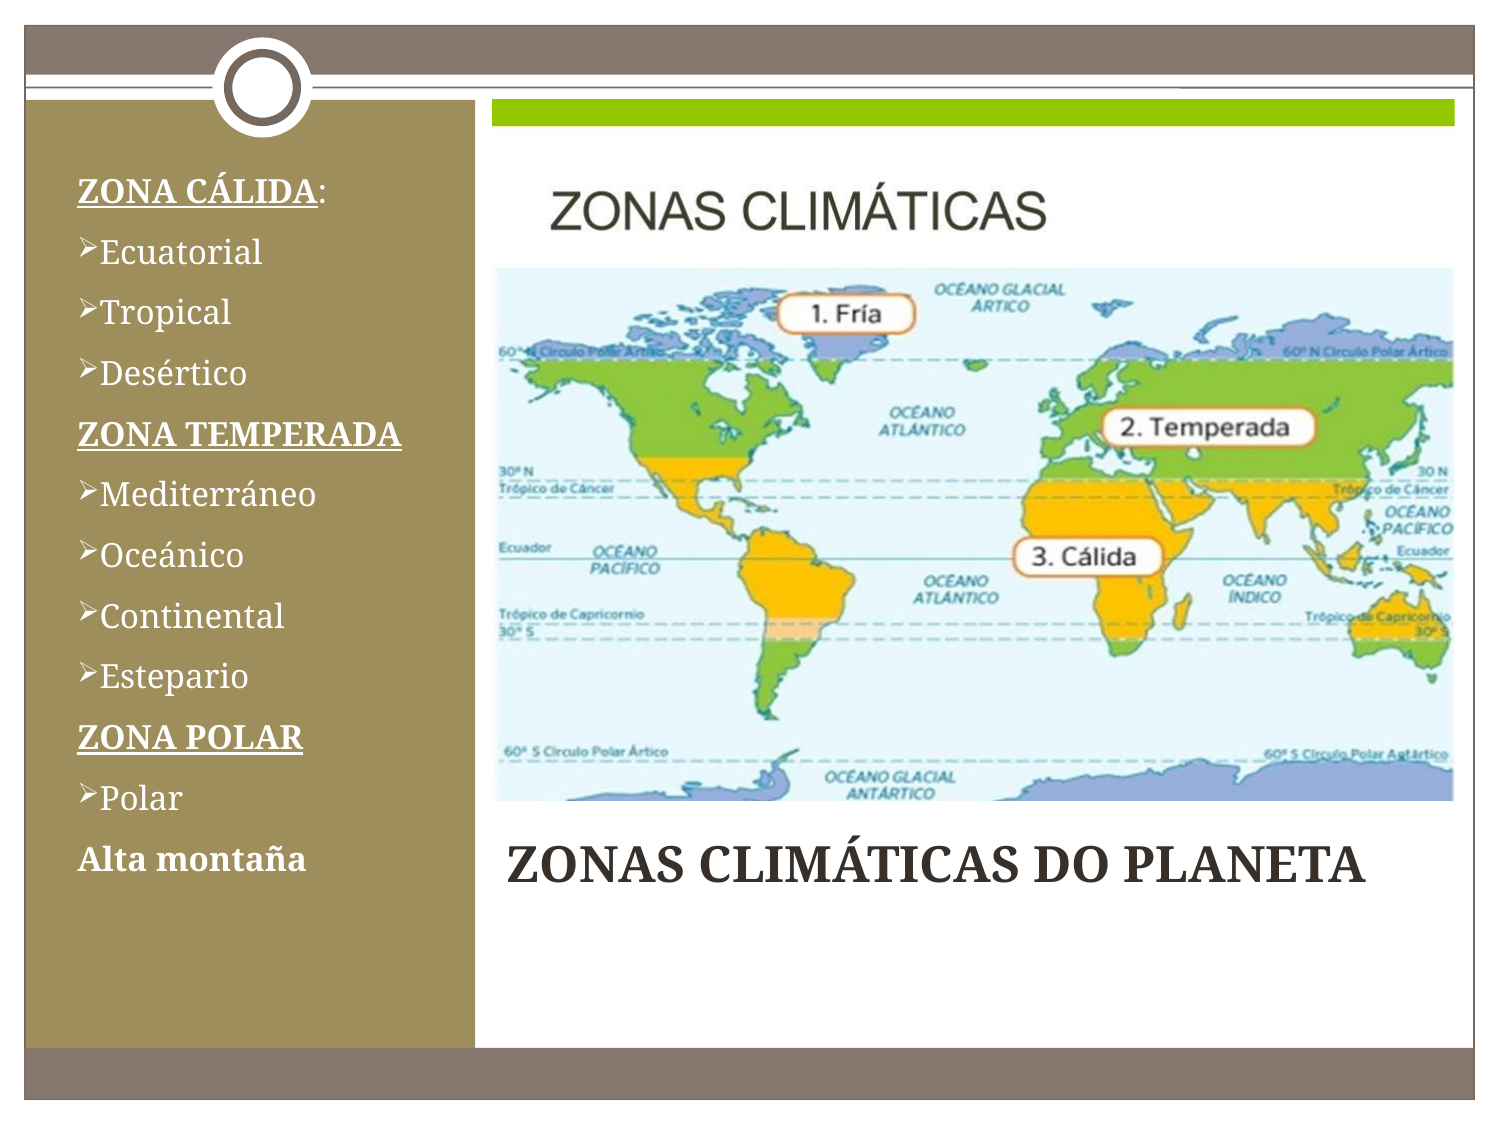

ZONA CÁLIDA:
Ecuatorial
Tropical
Desértico
ZONA TEMPERADA
Mediterráneo
Oceánico
Continental
Estepario
ZONA POLAR
Polar
Alta montaña
# ZONAS CLIMÁTICAS DO PLANETA